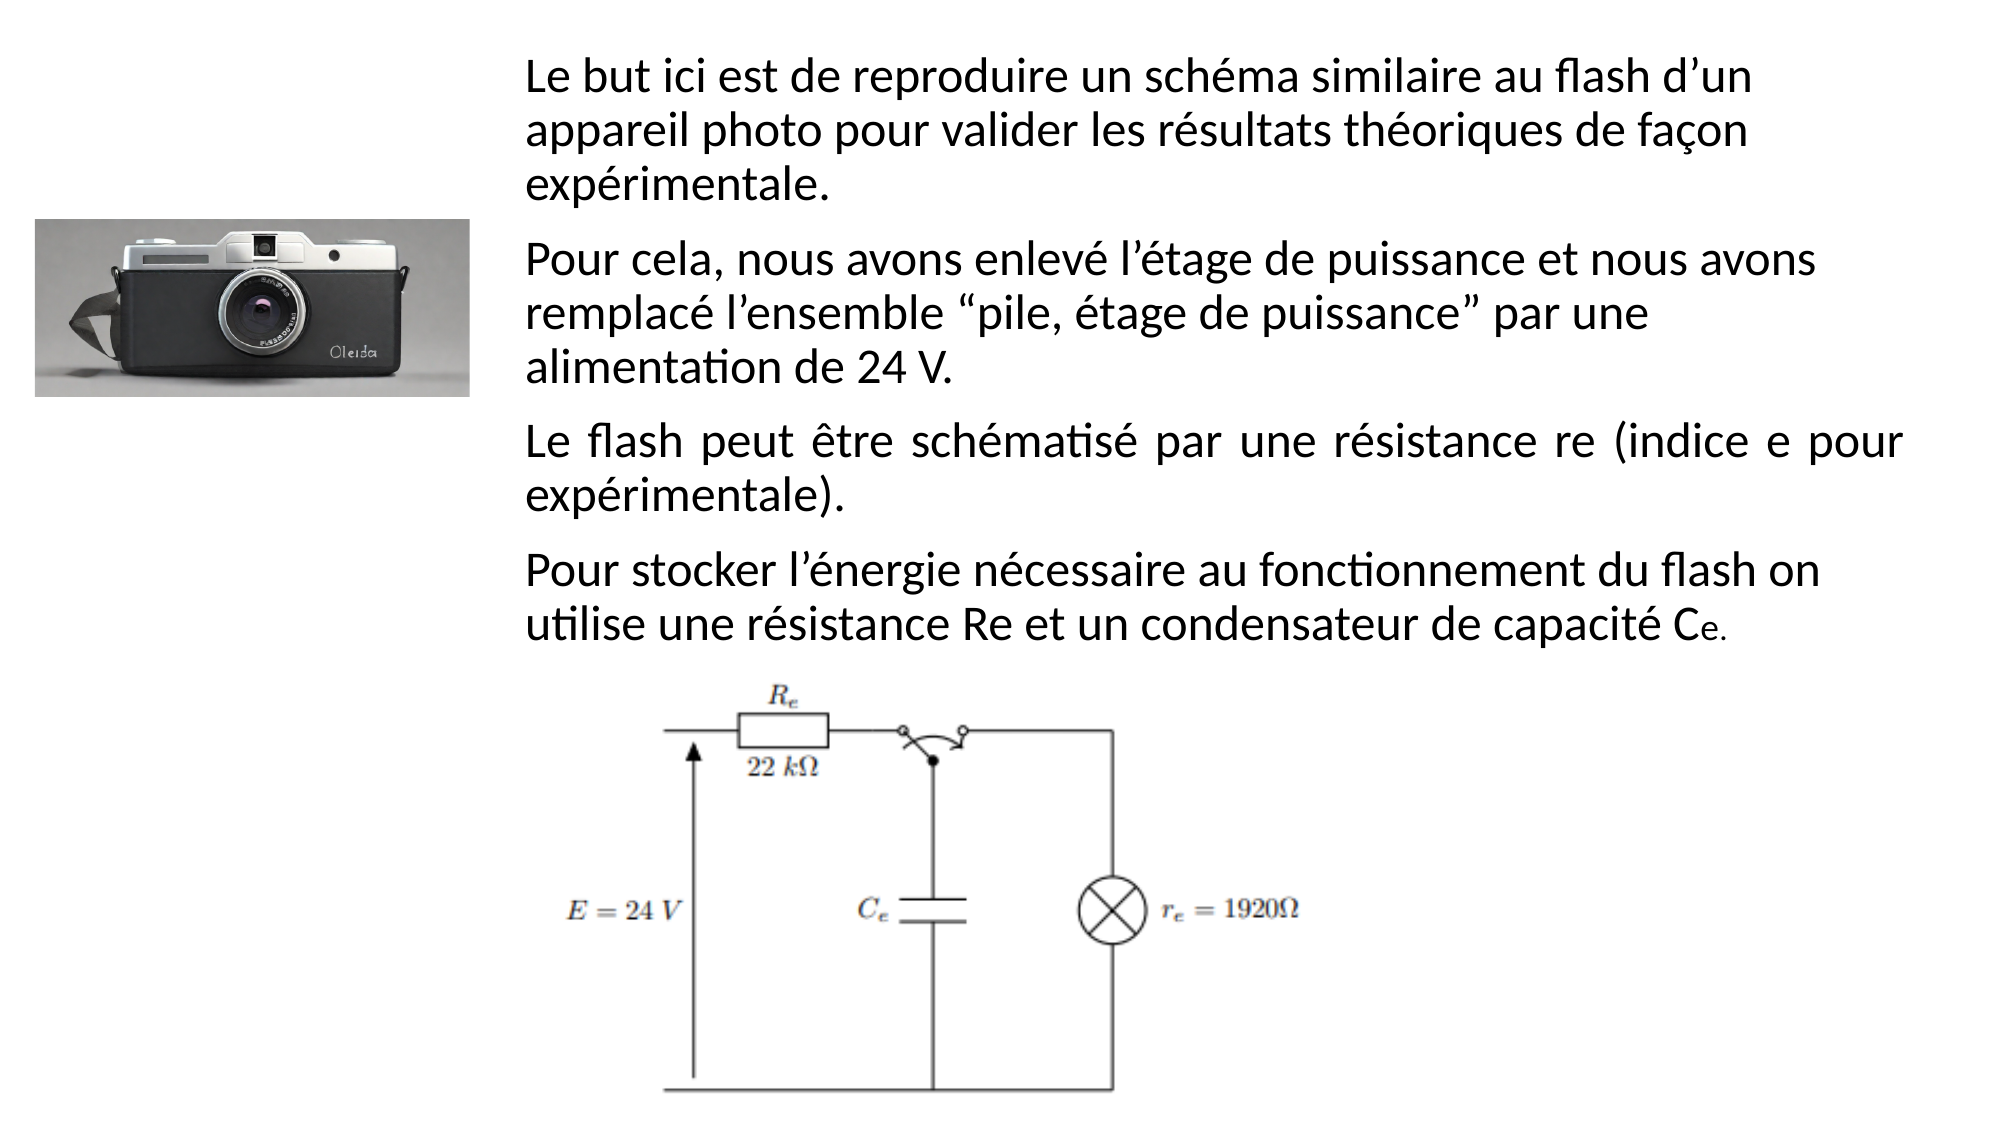

# Le but ici est de reproduire un schéma similaire au flash d’un appareil photo pour valider les résultats théoriques de façon expérimentale.
Pour cela, nous avons enlevé l’étage de puissance et nous avons remplacé l’ensemble “pile, étage de puissance” par une alimentation de 24 V.
Le flash peut être schématisé par une résistance re (indice e pour expérimentale).
Pour stocker l’énergie nécessaire au fonctionnement du flash on utilise une résistance Re et un condensateur de capacité Ce.